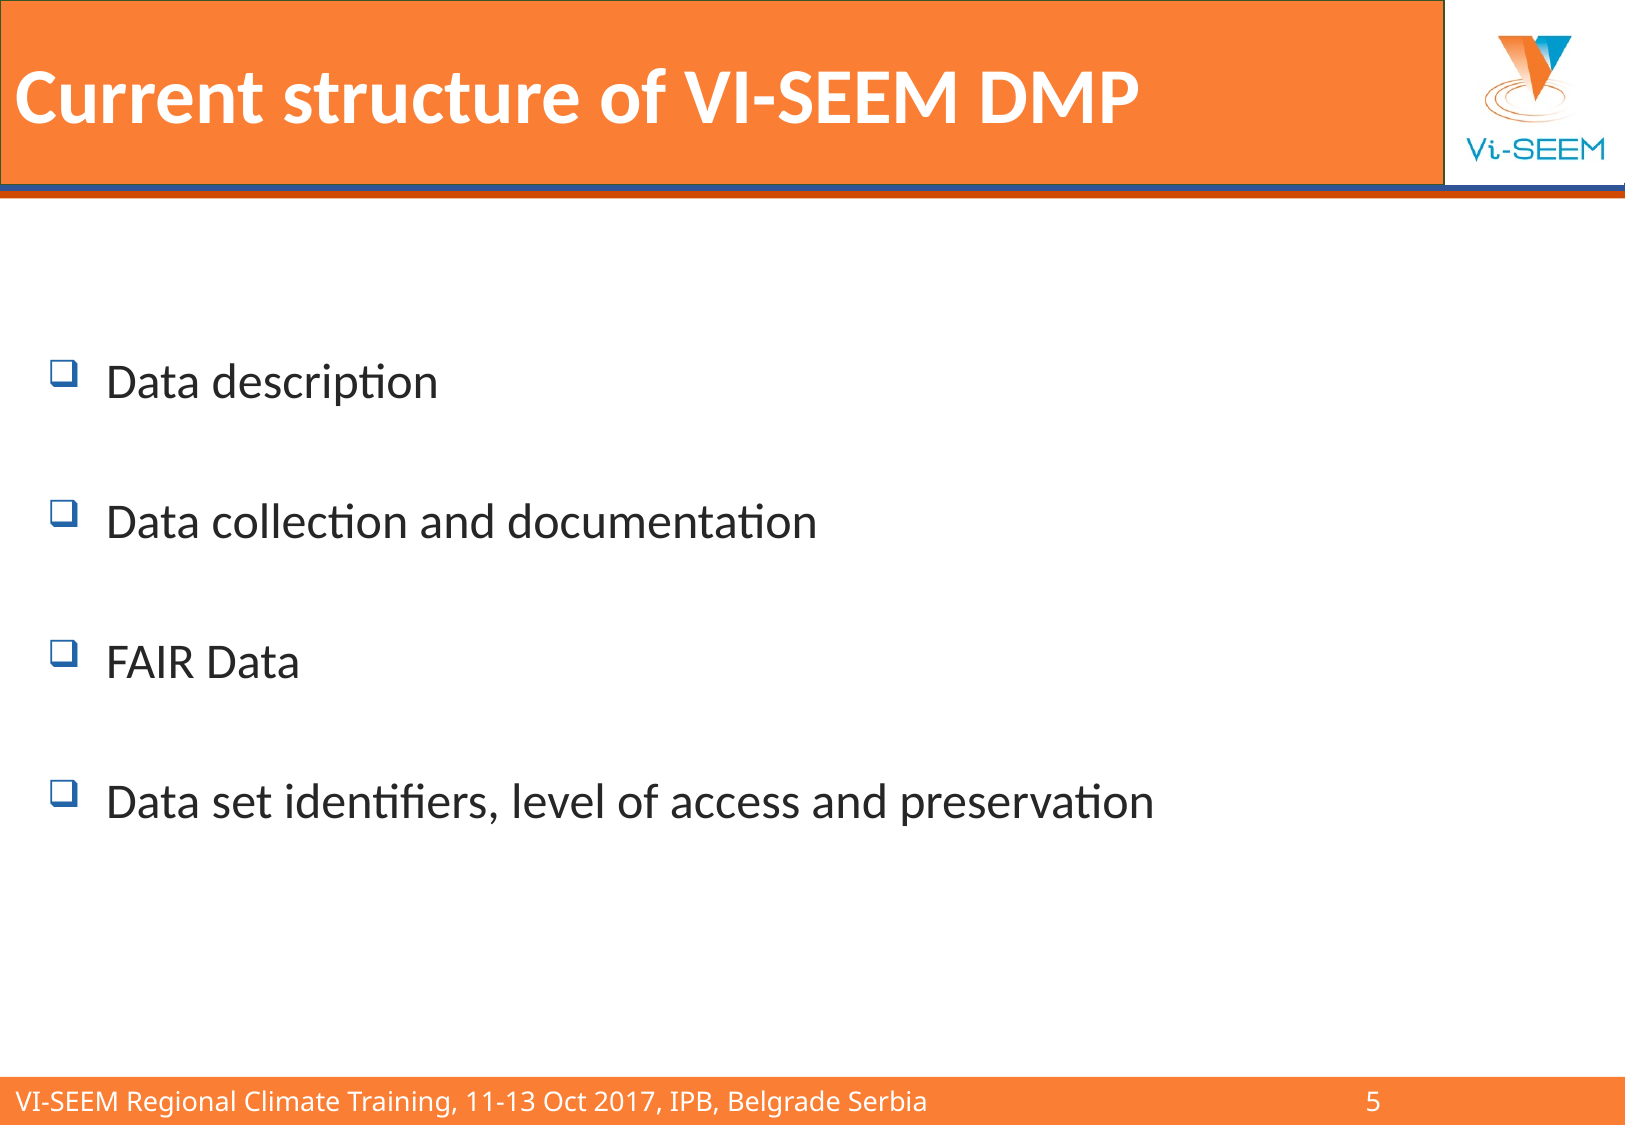

# Current structure of VI-SEEM DMP
Data description
Data collection and documentation
FAIR Data
Data set identifiers, level of access and preservation
VI-SEEM Regional Climate Training, 11-13 Oct 2017, IPB, Belgrade Serbia